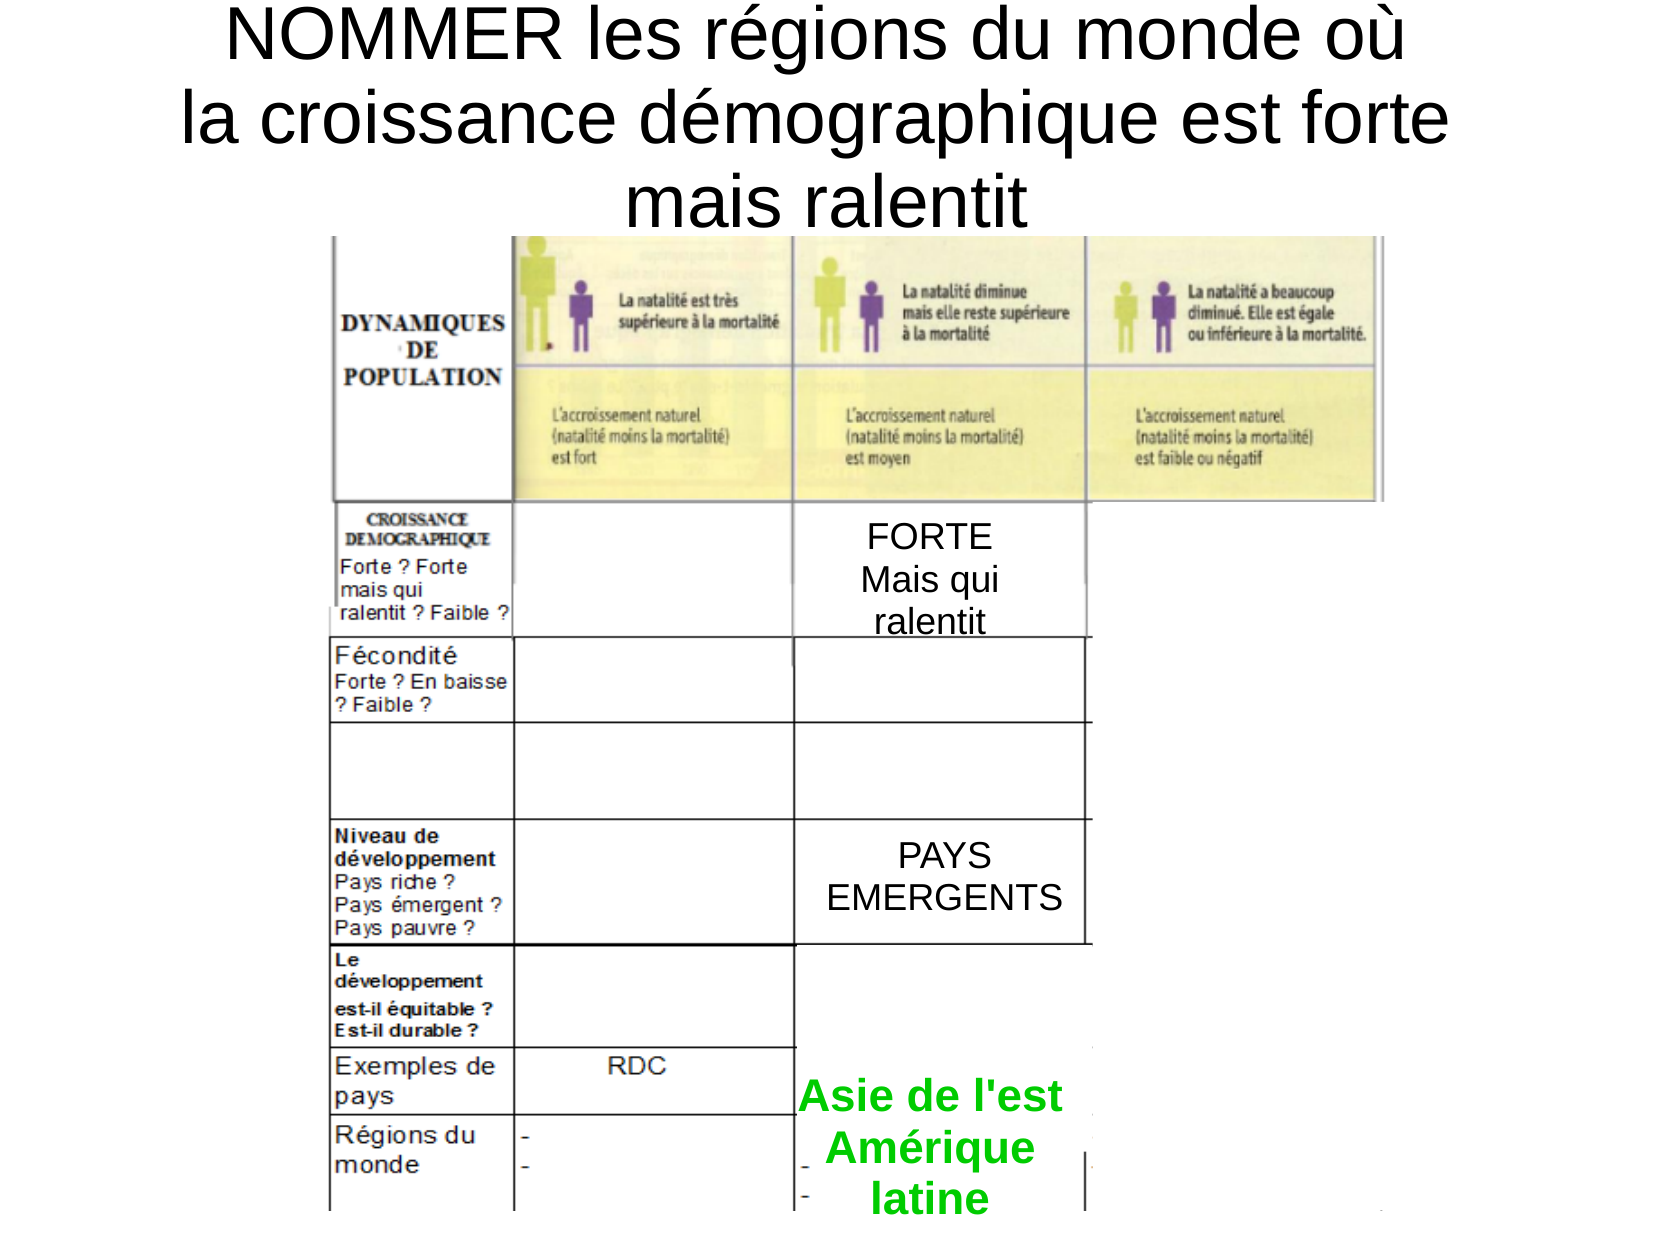

# NOMMER les régions du monde où la croissance démographique est forte mais ralentit
FORTE
Mais qui ralentit
PAYS
EMERGENTS
Asie de l'est
Amérique latine